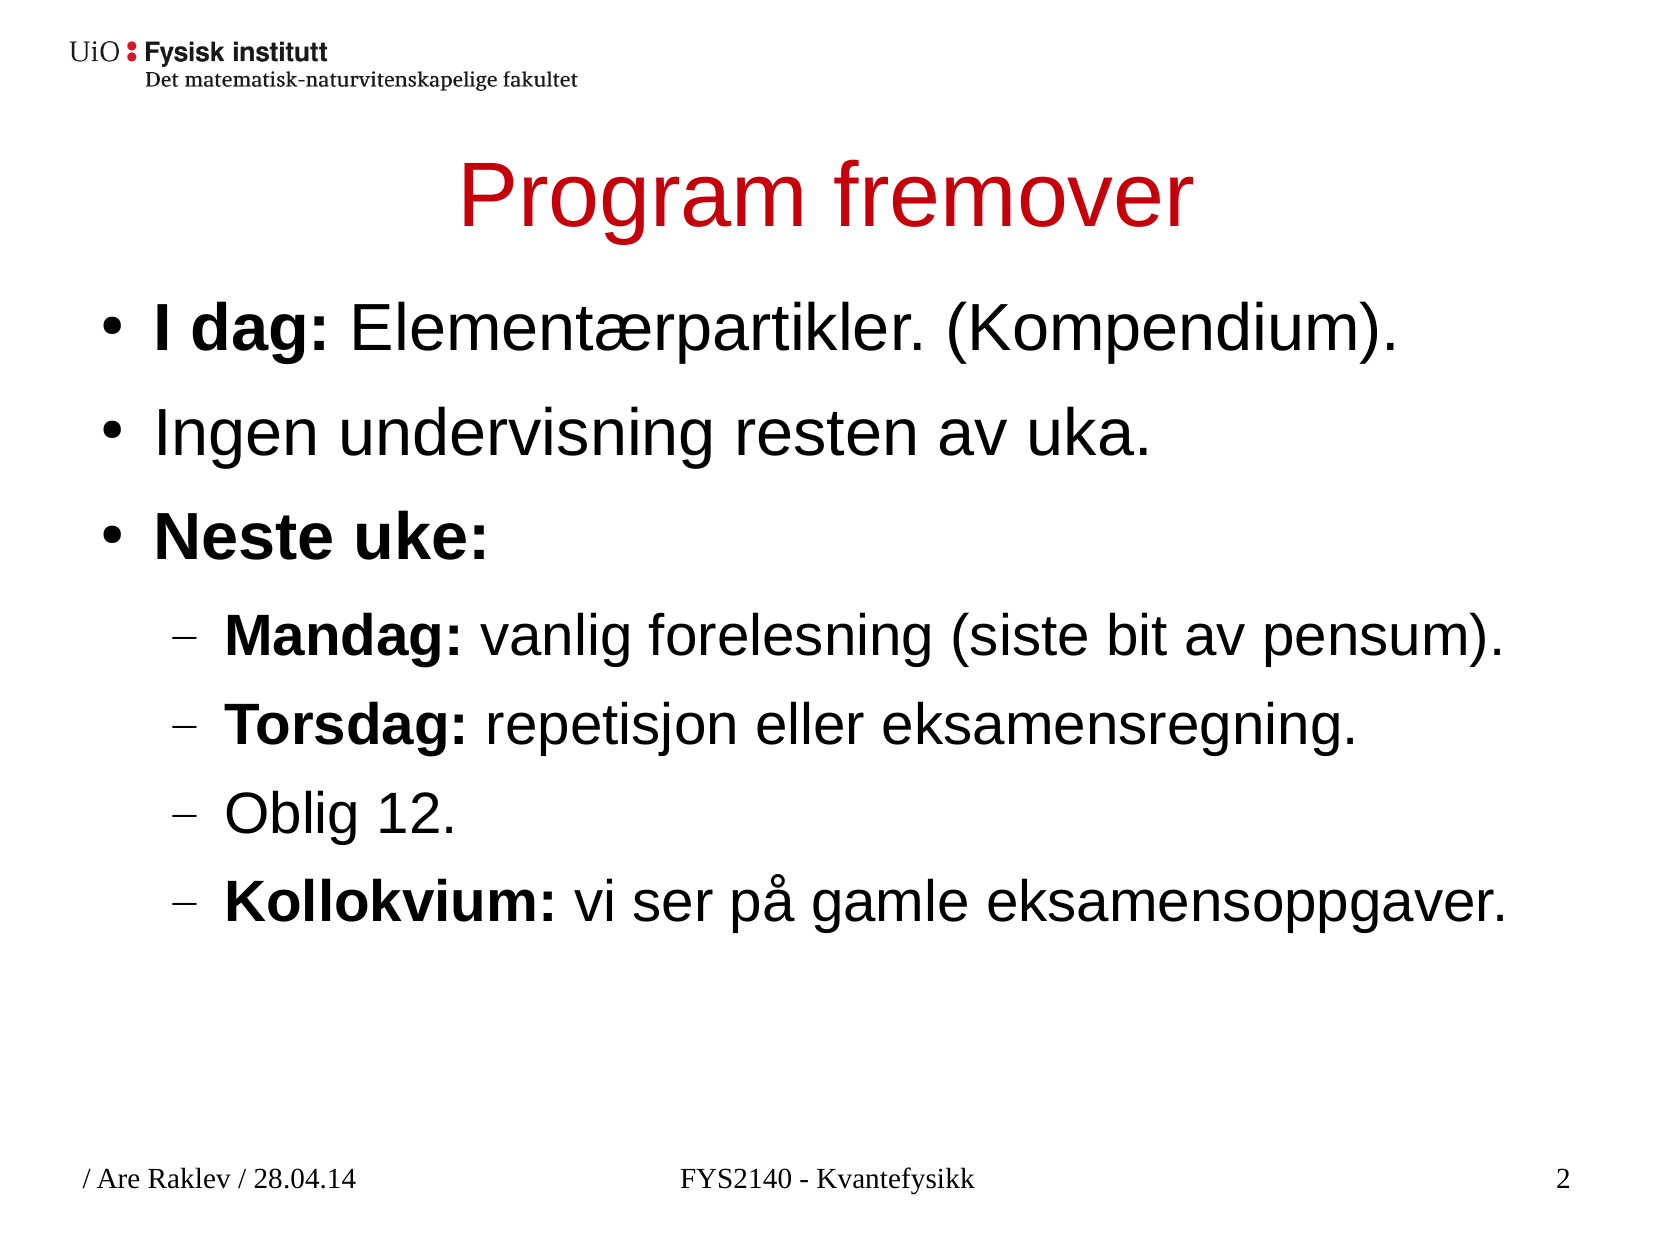

# Program fremover
I dag: Elementærpartikler. (Kompendium).
Ingen undervisning resten av uka.
Neste uke:
Mandag: vanlig forelesning (siste bit av pensum).
Torsdag: repetisjon eller eksamensregning.
Oblig 12.
Kollokvium: vi ser på gamle eksamensoppgaver.
/ Are Raklev / 28.04.14
FYS2140 - Kvantefysikk
2